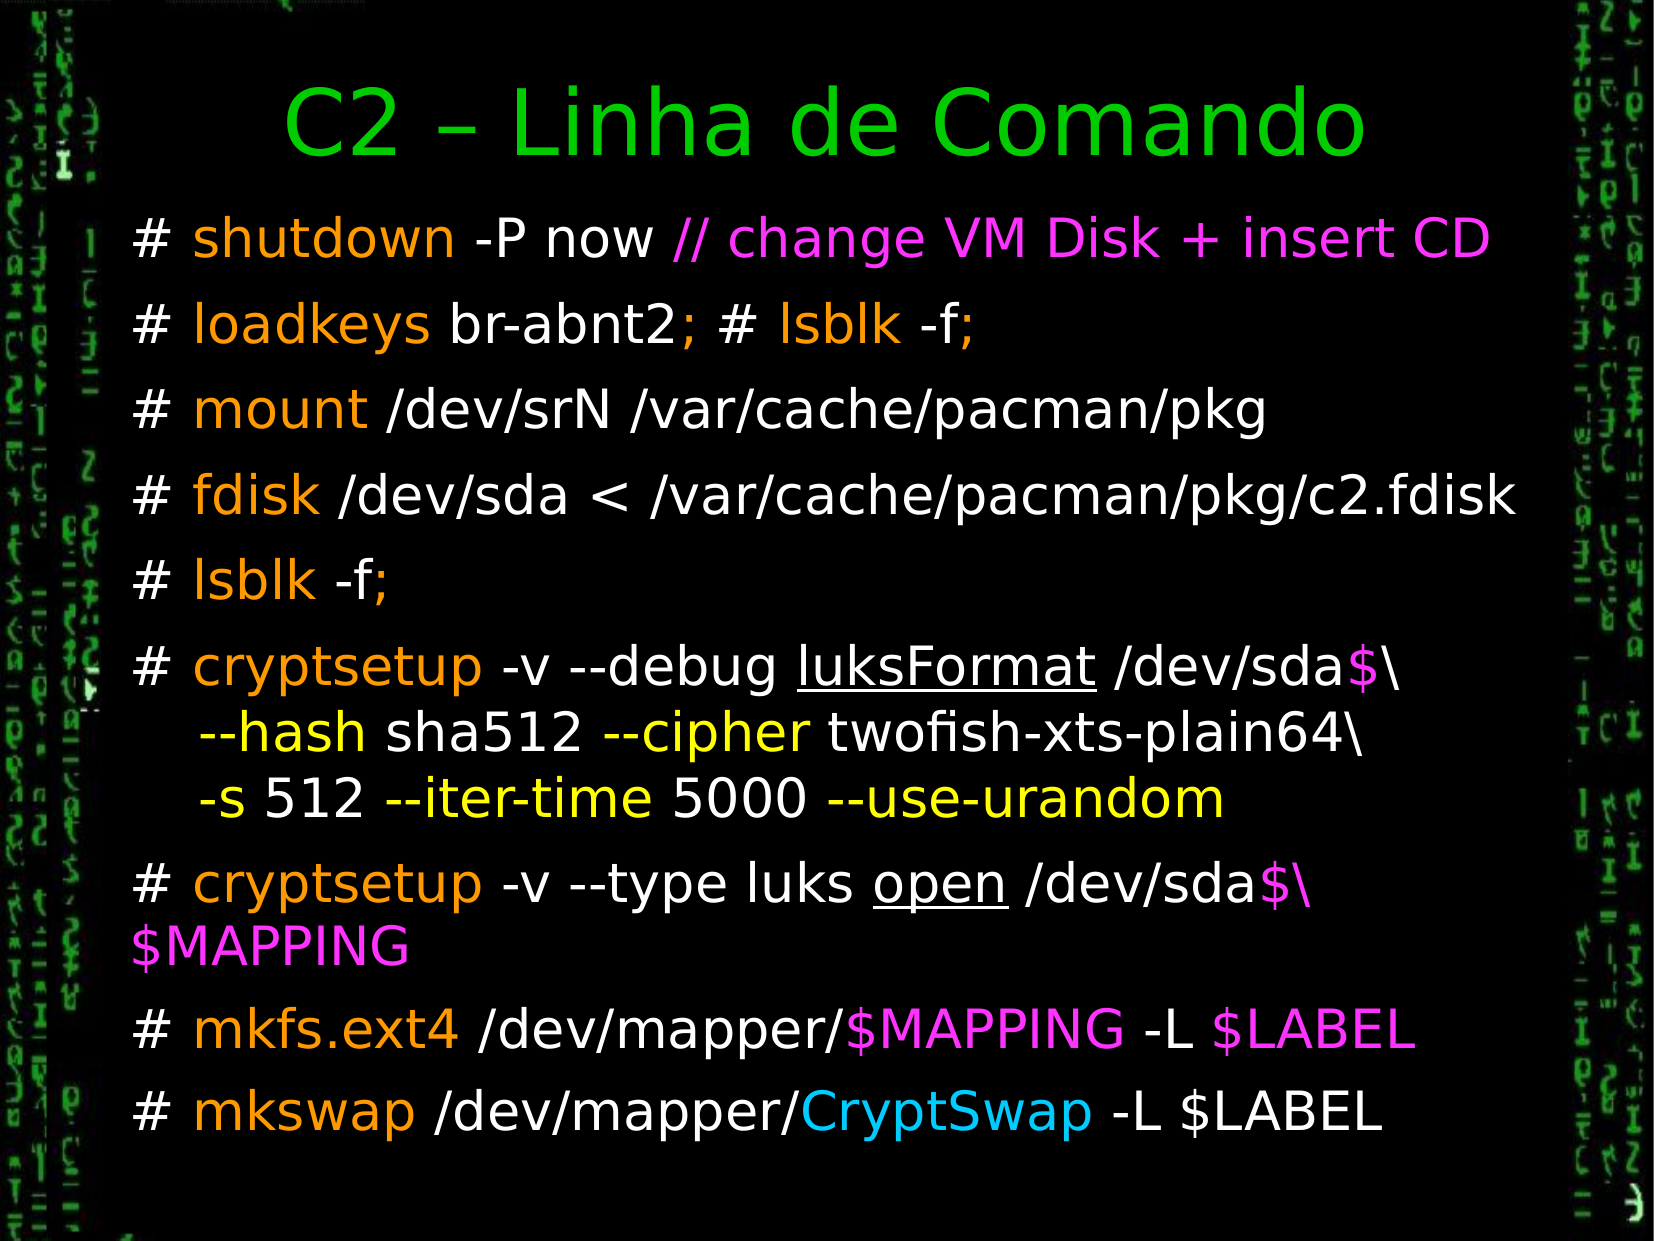

# C2 – Linha de Comando
# shutdown -P now // change VM Disk + insert CD
# loadkeys br-abnt2; # lsblk -f;
# mount /dev/srN /var/cache/pacman/pkg
# fdisk /dev/sda < /var/cache/pacman/pkg/c2.fdisk
# lsblk -f;
# cryptsetup -v --debug luksFormat /dev/sda$\
 --hash sha512 --cipher twofish-xts-plain64\
 -s 512 --iter-time 5000 --use-urandom
# cryptsetup -v --type luks open /dev/sda$\ $MAPPING
# mkfs.ext4 /dev/mapper/$MAPPING -L $LABEL
# mkswap /dev/mapper/CryptSwap -L $LABEL